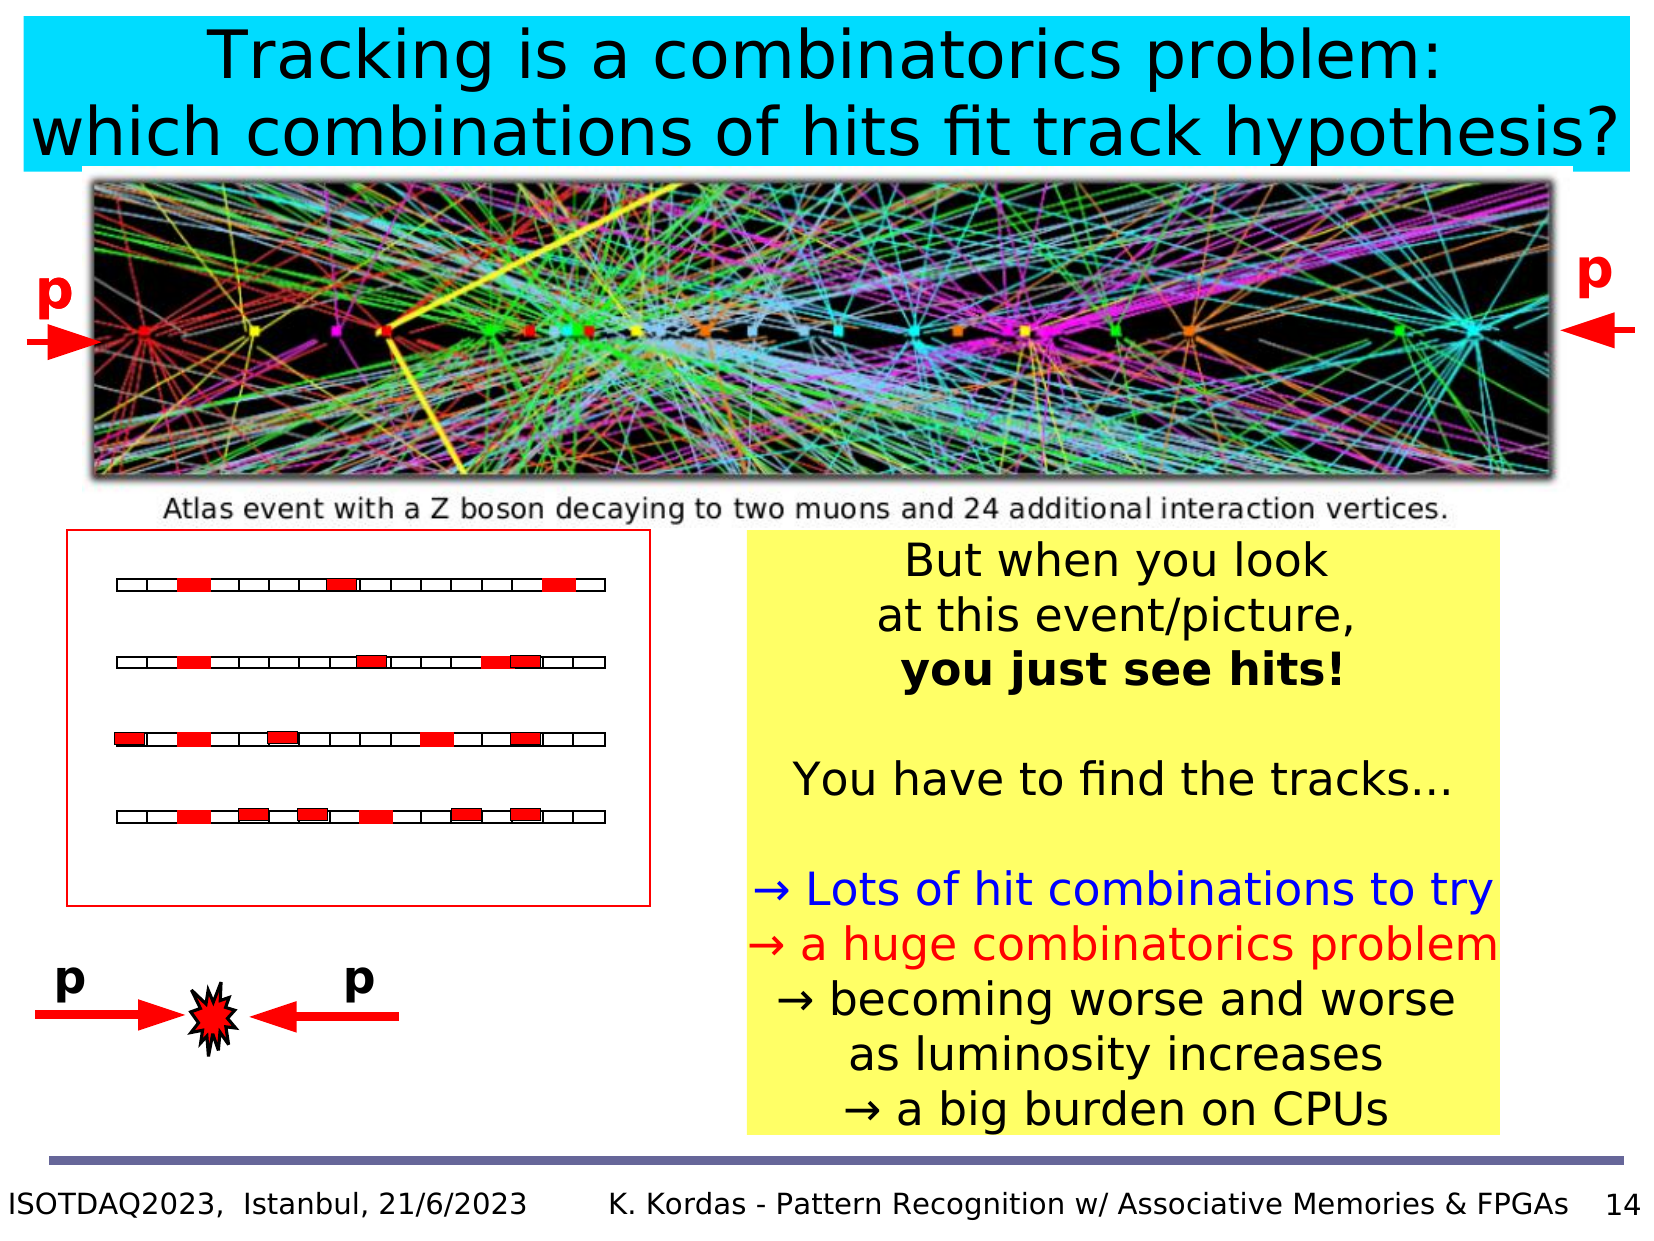

# Tracking is a combinatorics problem: which combinations of hits fit track hypothesis?
p
p
p
But when you look
at this event/picture,
you just see hits!
You have to find the tracks...
→ Lots of hit combinations to try
→ a huge combinatorics problem
→ becoming worse and worse
as luminosity increases
→ a big burden on CPUs
p
p
ISOTDAQ2023, Istanbul, 21/6/2023
K. Kordas - Pattern Recognition w/ Associative Memories & FPGAs
14